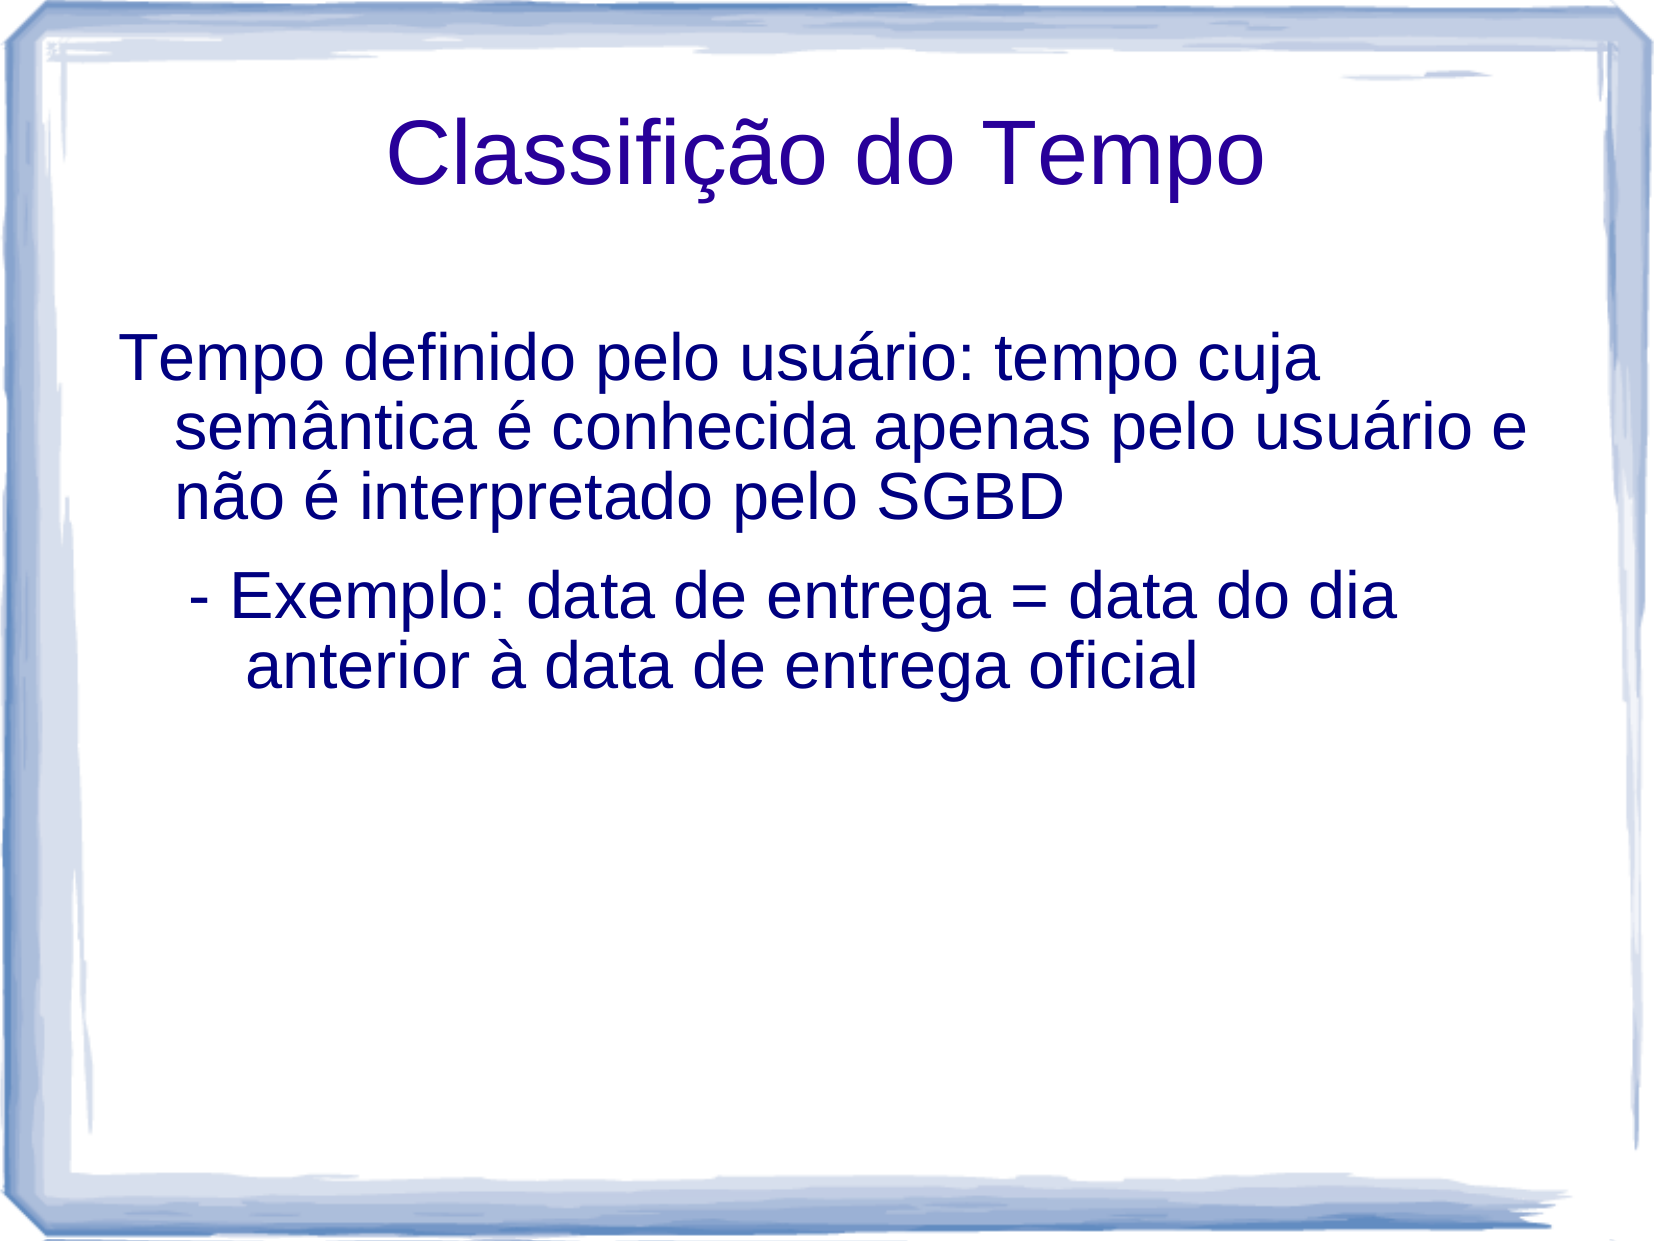

# Classifição do Tempo
Tempo definido pelo usuário: tempo cuja semântica é conhecida apenas pelo usuário e não é interpretado pelo SGBD
- Exemplo: data de entrega = data do dia anterior à data de entrega oficial